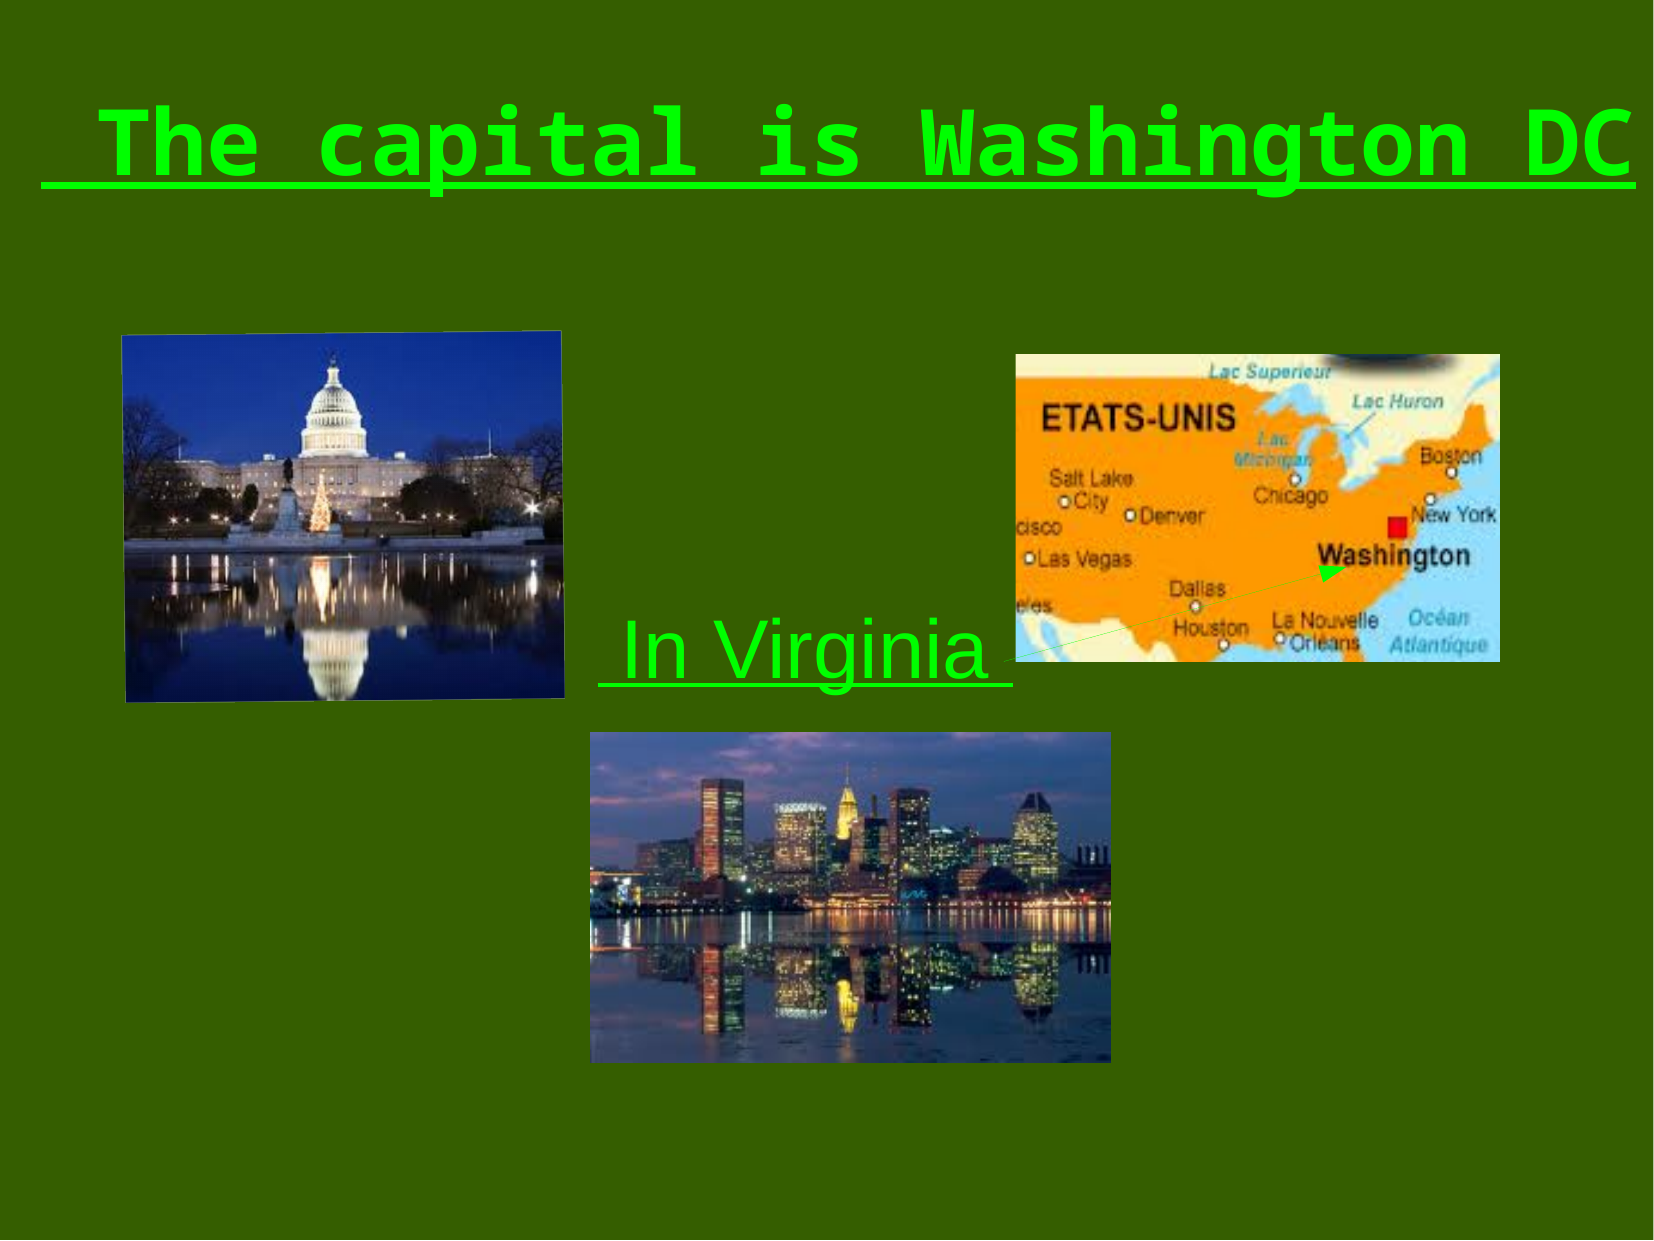

# The capital is Washington DC
 In Virginia